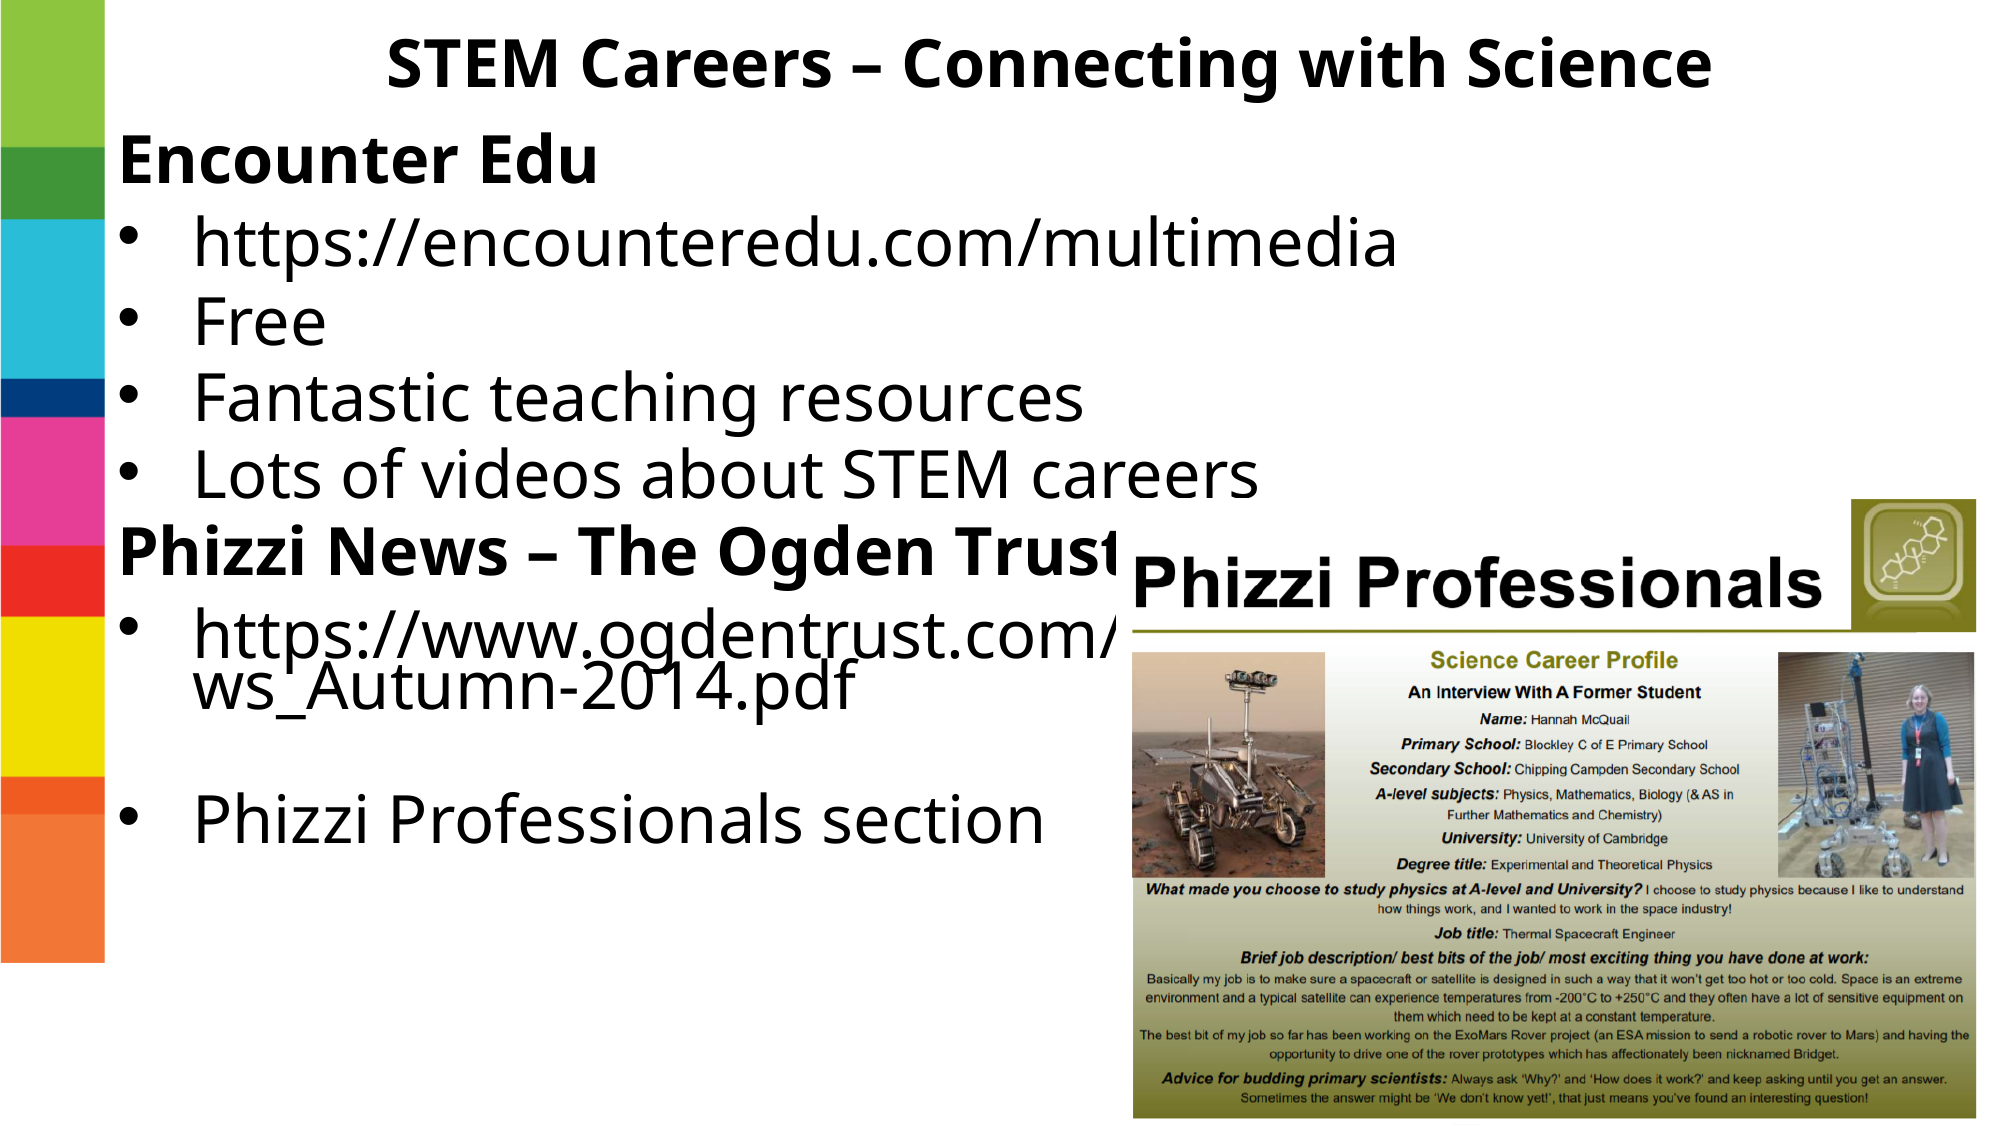

STEM Careers – Connecting with Science
Encounter Edu
https://encounteredu.com/multimedia
Free
Fantastic teaching resources
Lots of videos about STEM careers
Phizzi News – The Ogden Trust
https://www.ogdentrust.com/assets/general/1_Phizzi-News_Autumn-2014.pdf
Phizzi Professionals section